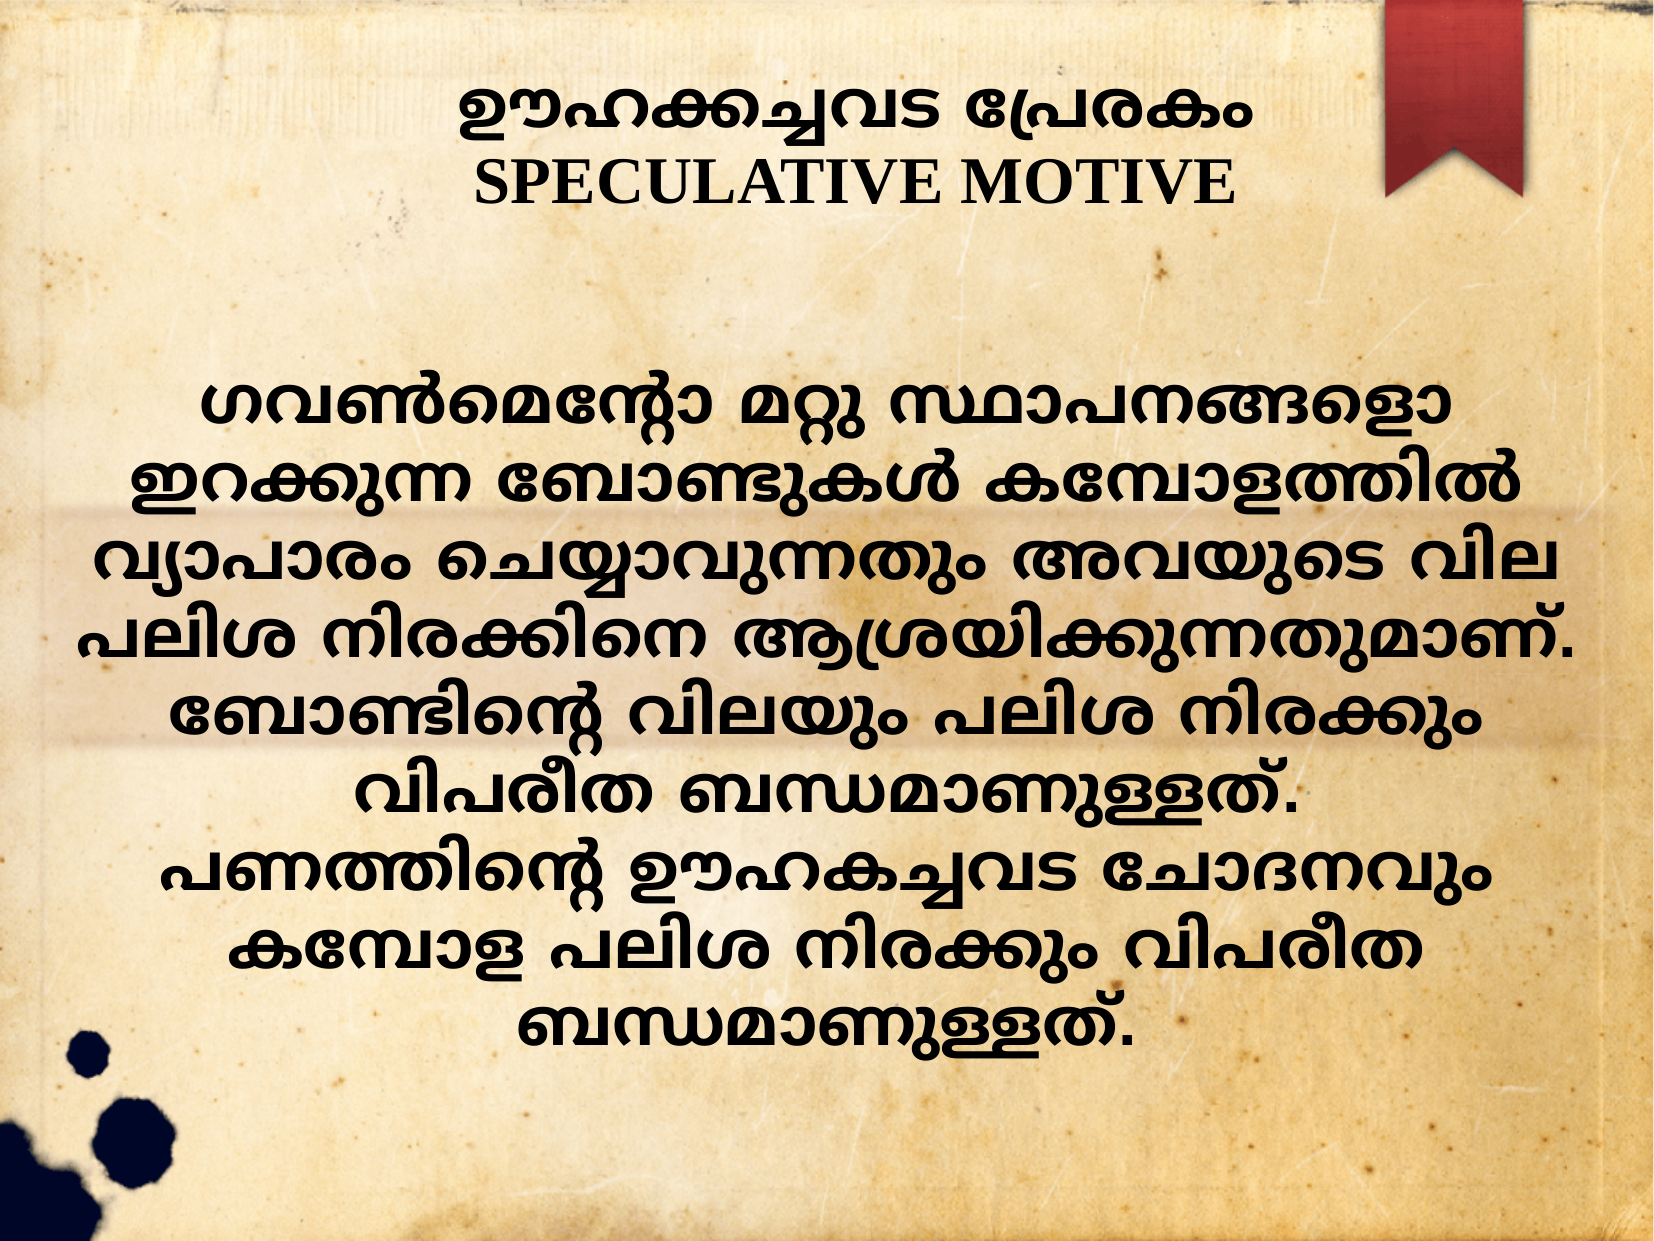

# ഊഹക്കച്ചവട പ്രേരകം SPECULATIVE MOTIVE
ഗവൺമെന്റോ മറ്റു സ്ഥാപനങ്ങളൊ ഇറക്കുന്ന ബോണ്ടുകൾ കമ്പോളത്തിൽ വ്യാപാരം ചെയ്യാവുന്നതും അവയുടെ വില പലിശ നിരക്കിനെ ആശ്രയിക്കുന്നതുമാണ്.
ബോണ്ടിന്റെ വിലയും പലിശ നിരക്കും വിപരീത ബന്ധമാണുള്ളത്.
പണത്തിന്റെ ഊഹകച്ചവട ചോദനവും കമ്പോള പലിശ നിരക്കും വിപരീത ബന്ധമാണുള്ളത്.